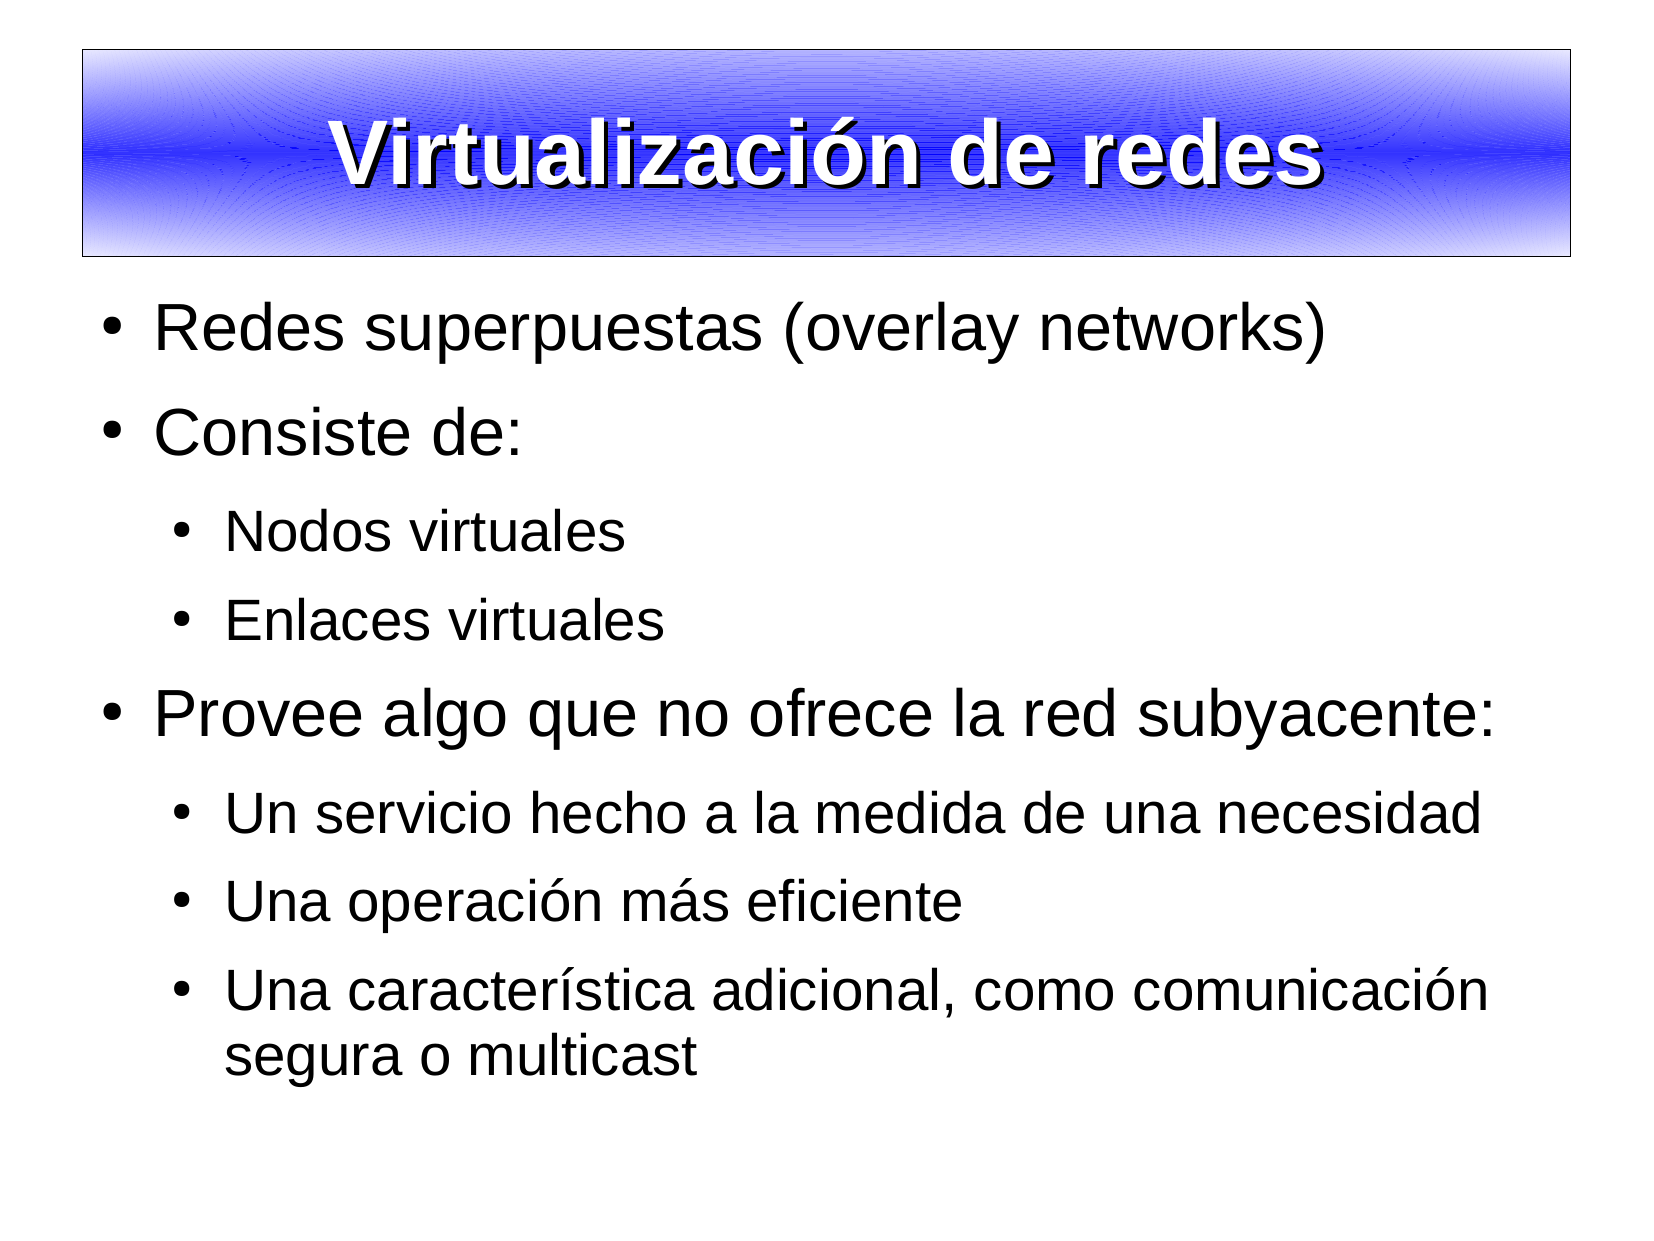

# Virtualización de redes
Redes superpuestas (overlay networks)
Consiste de:
Nodos virtuales
Enlaces virtuales
Provee algo que no ofrece la red subyacente:
Un servicio hecho a la medida de una necesidad
Una operación más eficiente
Una característica adicional, como comunicación segura o multicast